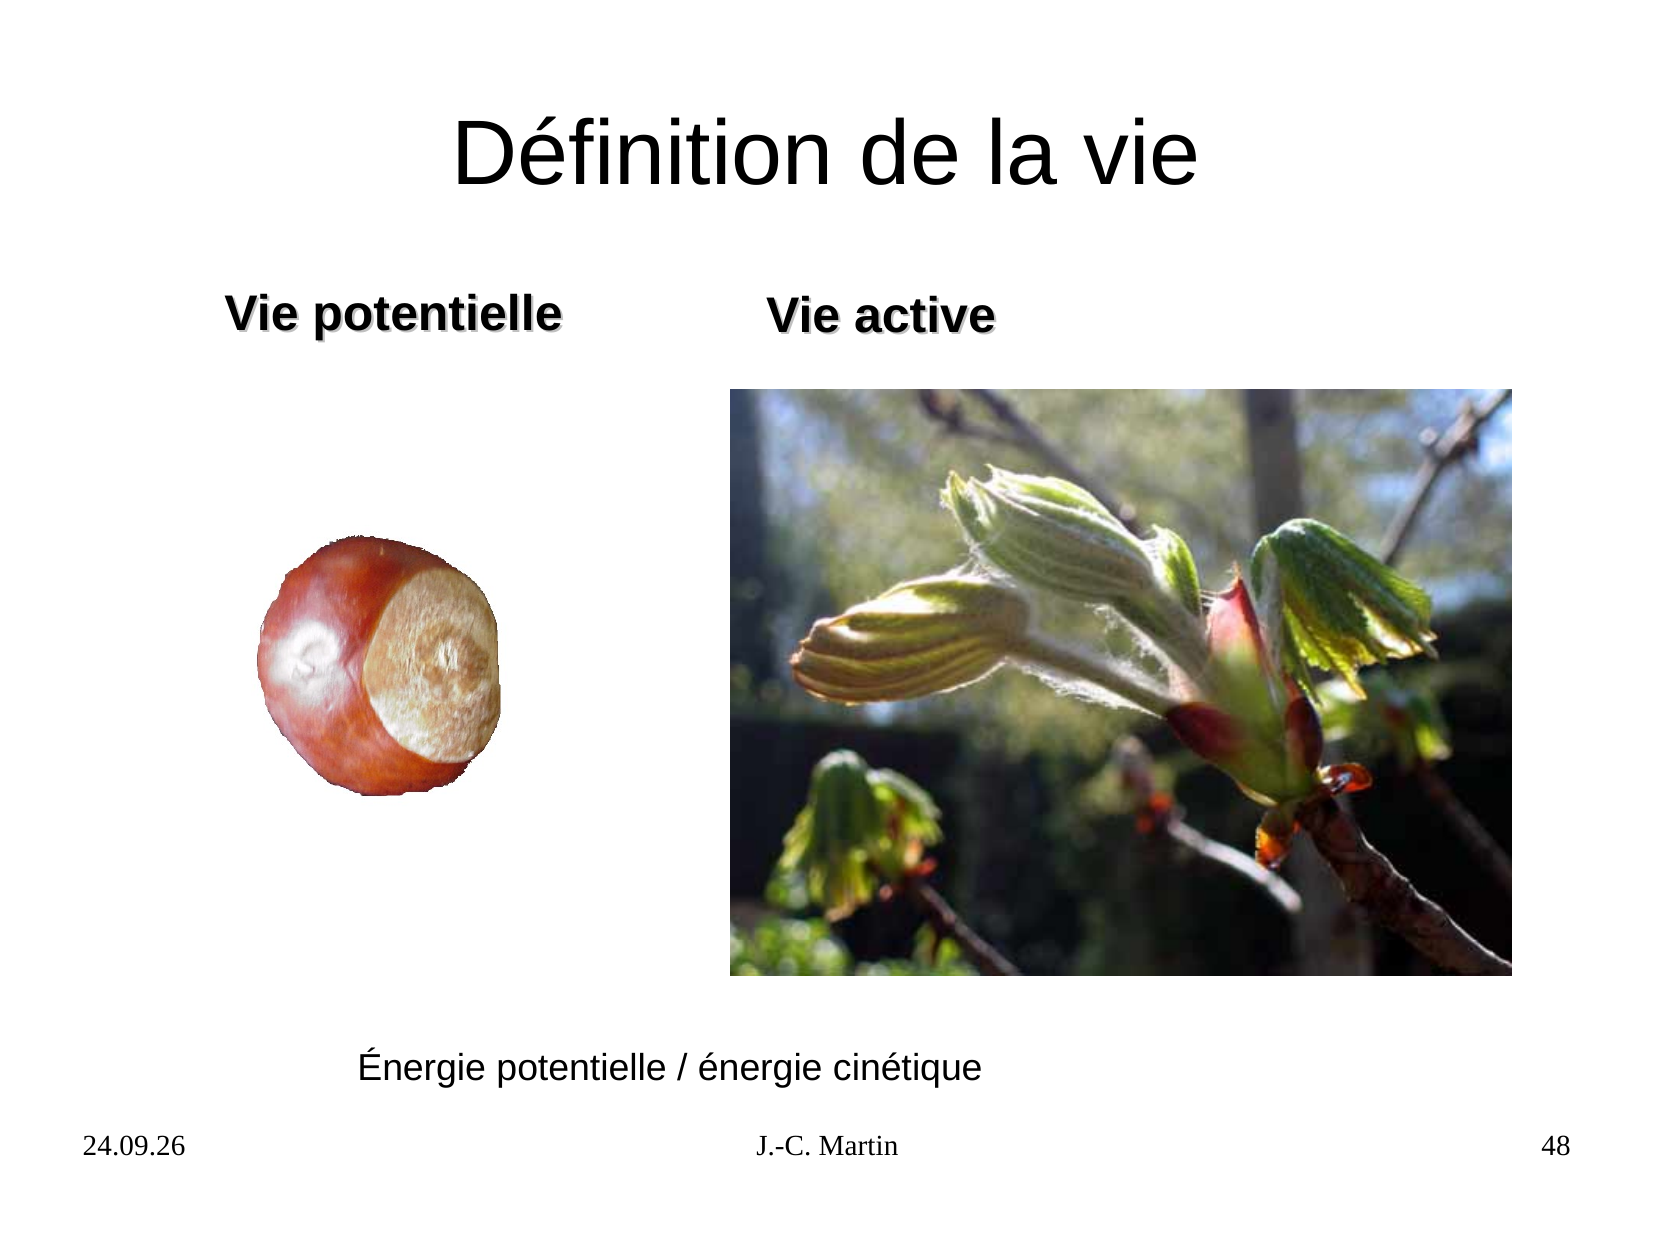

# Définition de la vie
Vie potentielle
Vie active
Énergie potentielle / énergie cinétique
J.-C. Martin
48